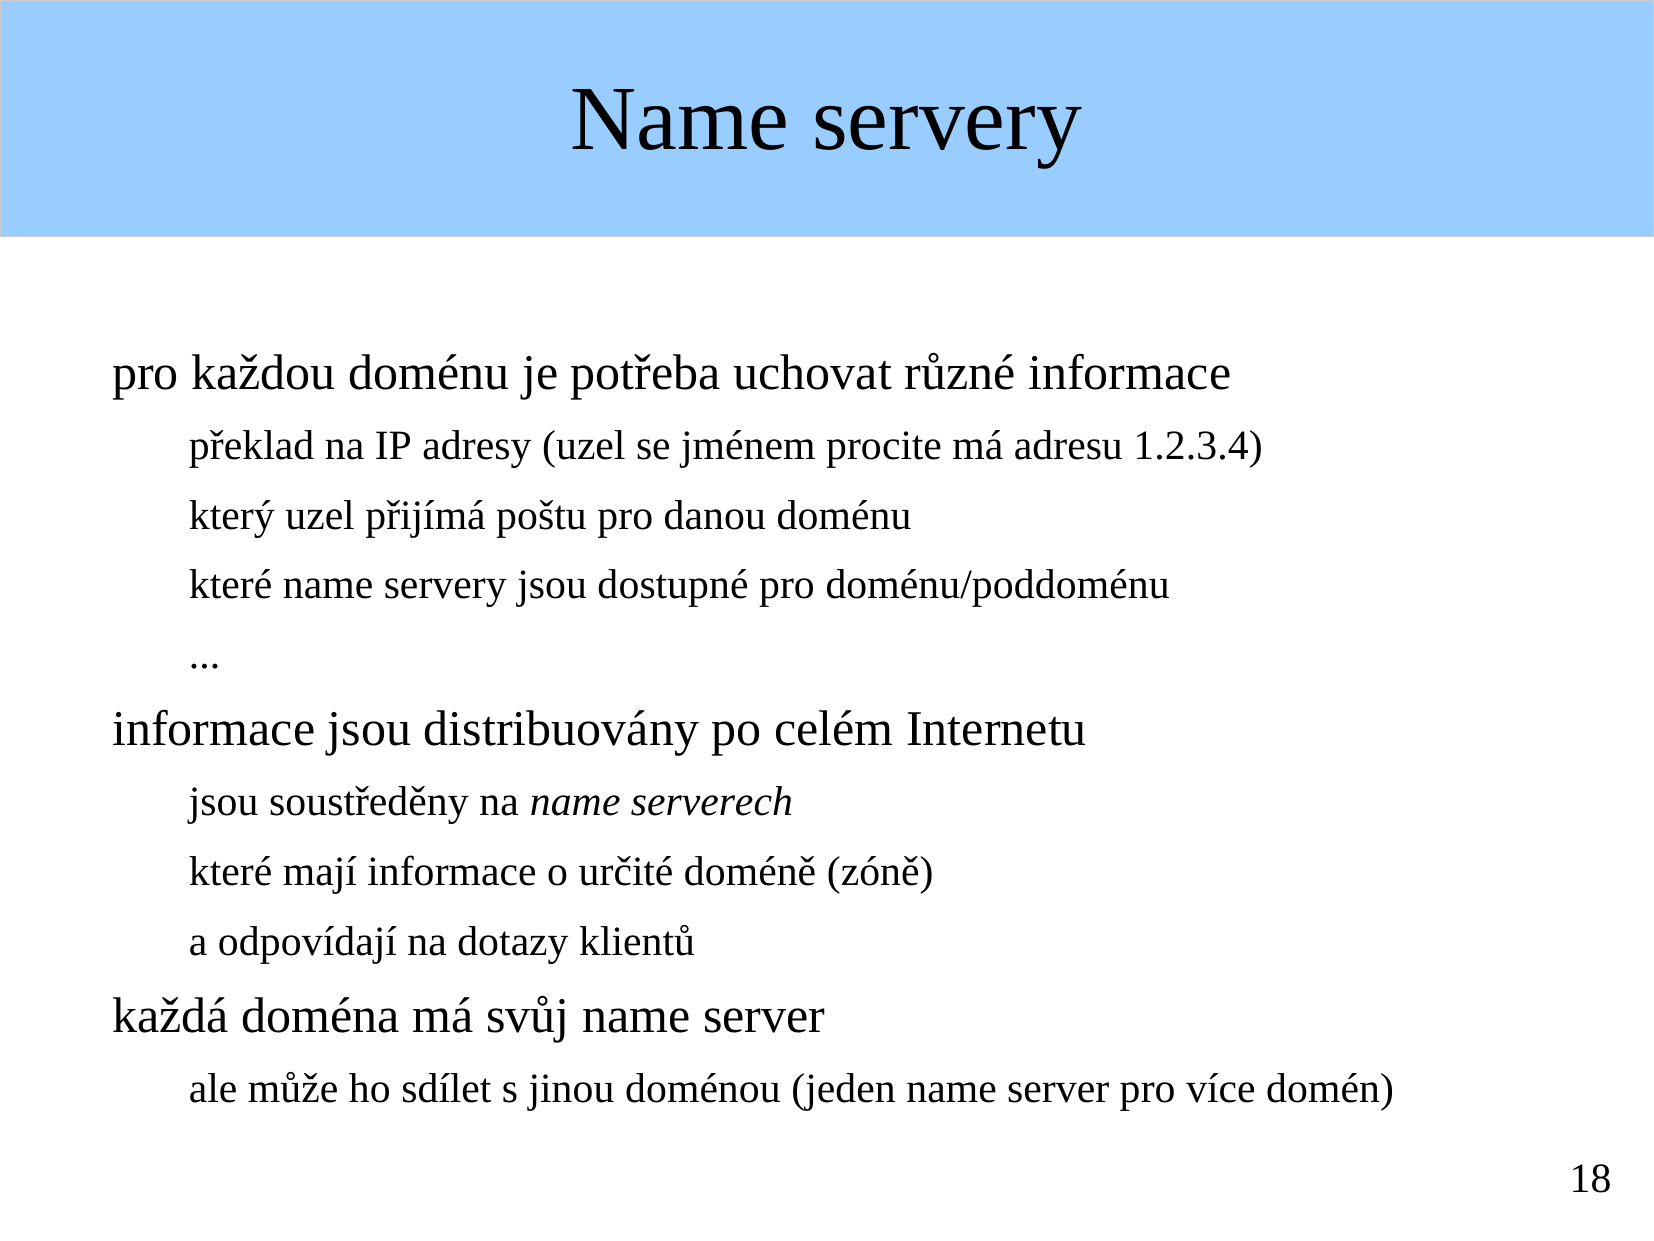

# Name servery
pro každou doménu je potřeba uchovat různé informace
překlad na IP adresy (uzel se jménem procite má adresu 1.2.3.4)
který uzel přijímá poštu pro danou doménu
které name servery jsou dostupné pro doménu/poddoménu
...
informace jsou distribuovány po celém Internetu
jsou soustředěny na name serverech
které mají informace o určité doméně (zóně)
a odpovídají na dotazy klientů
každá doména má svůj name server
ale může ho sdílet s jinou doménou (jeden name server pro více domén)